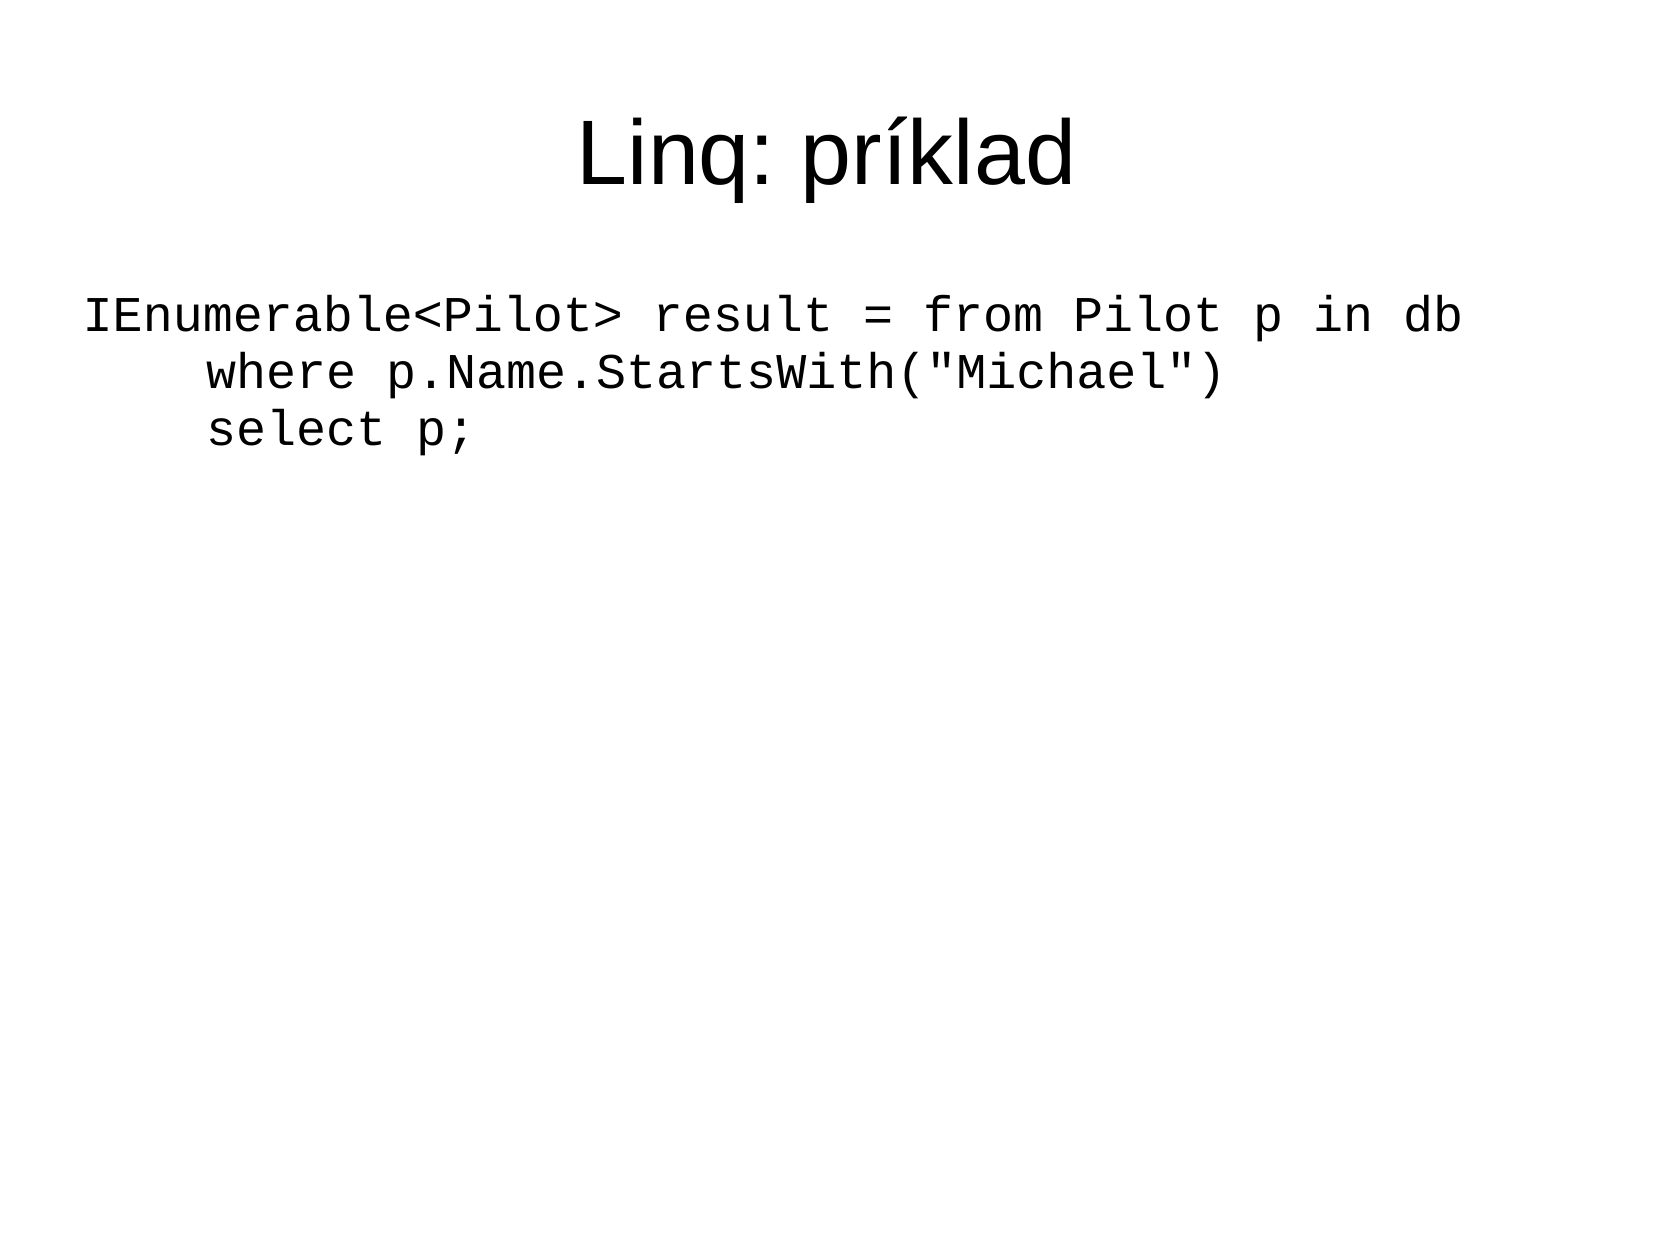

# Linq: príklad
IEnumerable<Pilot> result = from Pilot p in db
where p.Name.StartsWith("Michael")
select p;